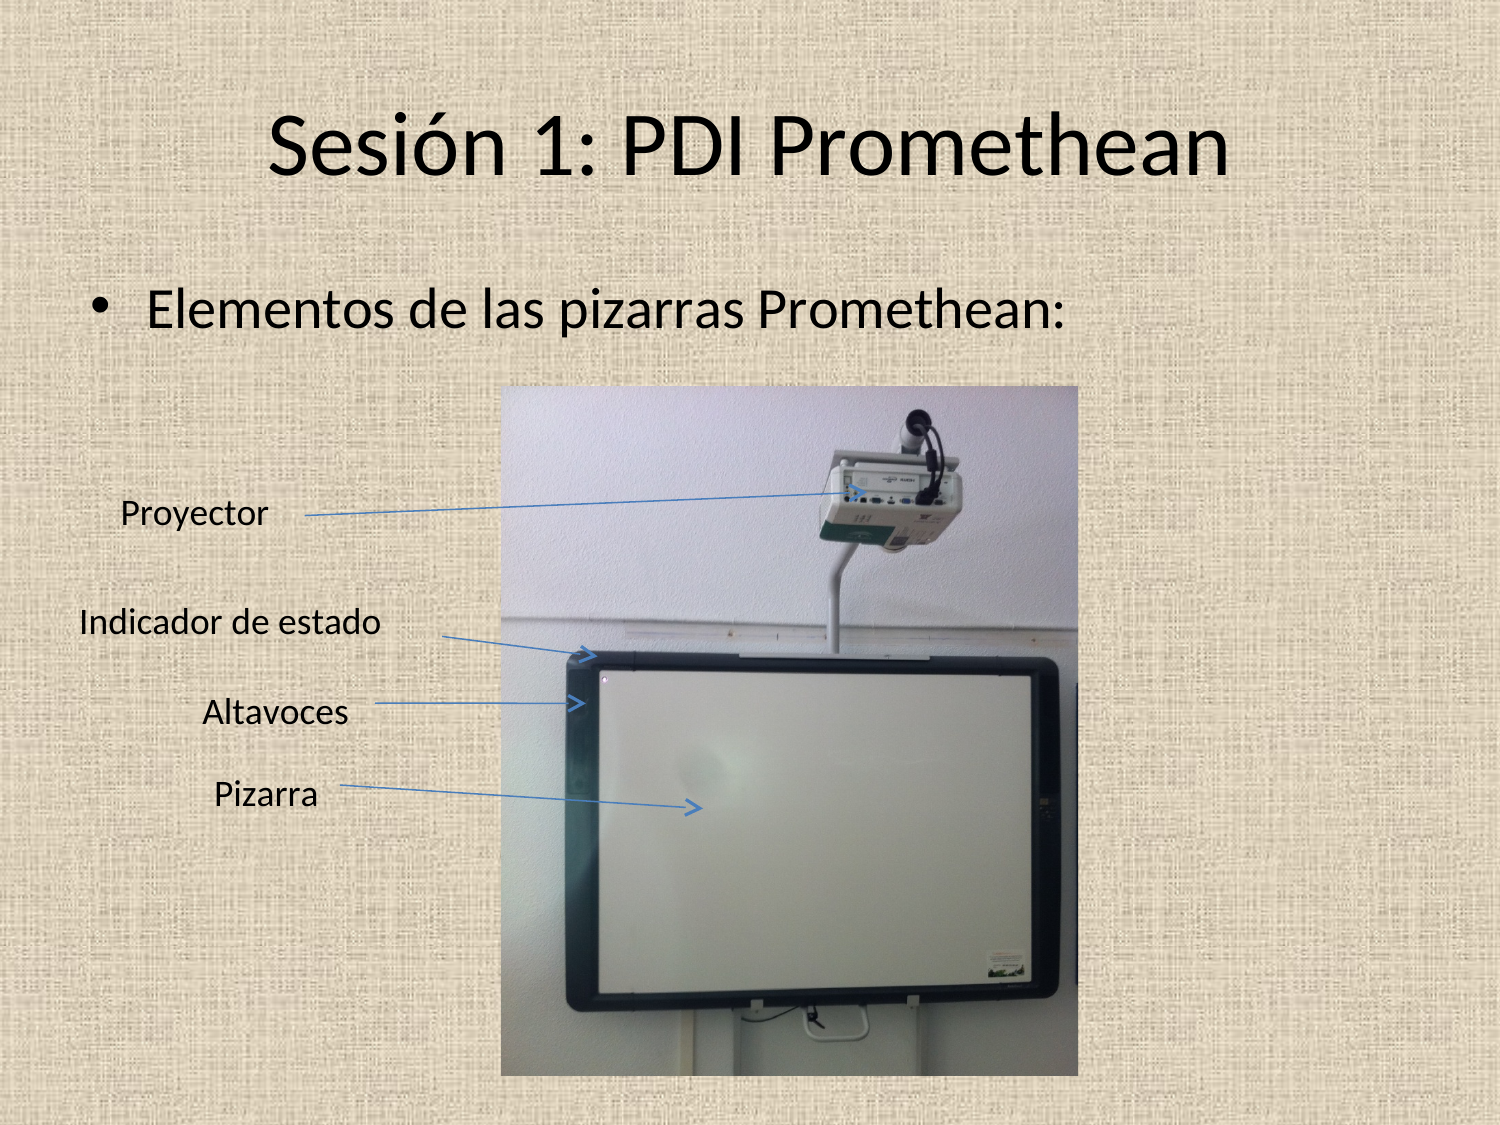

# Sesión 1: PDI Promethean
Elementos de las pizarras Promethean:
Proyector
Indicador de estado
Altavoces
Pizarra